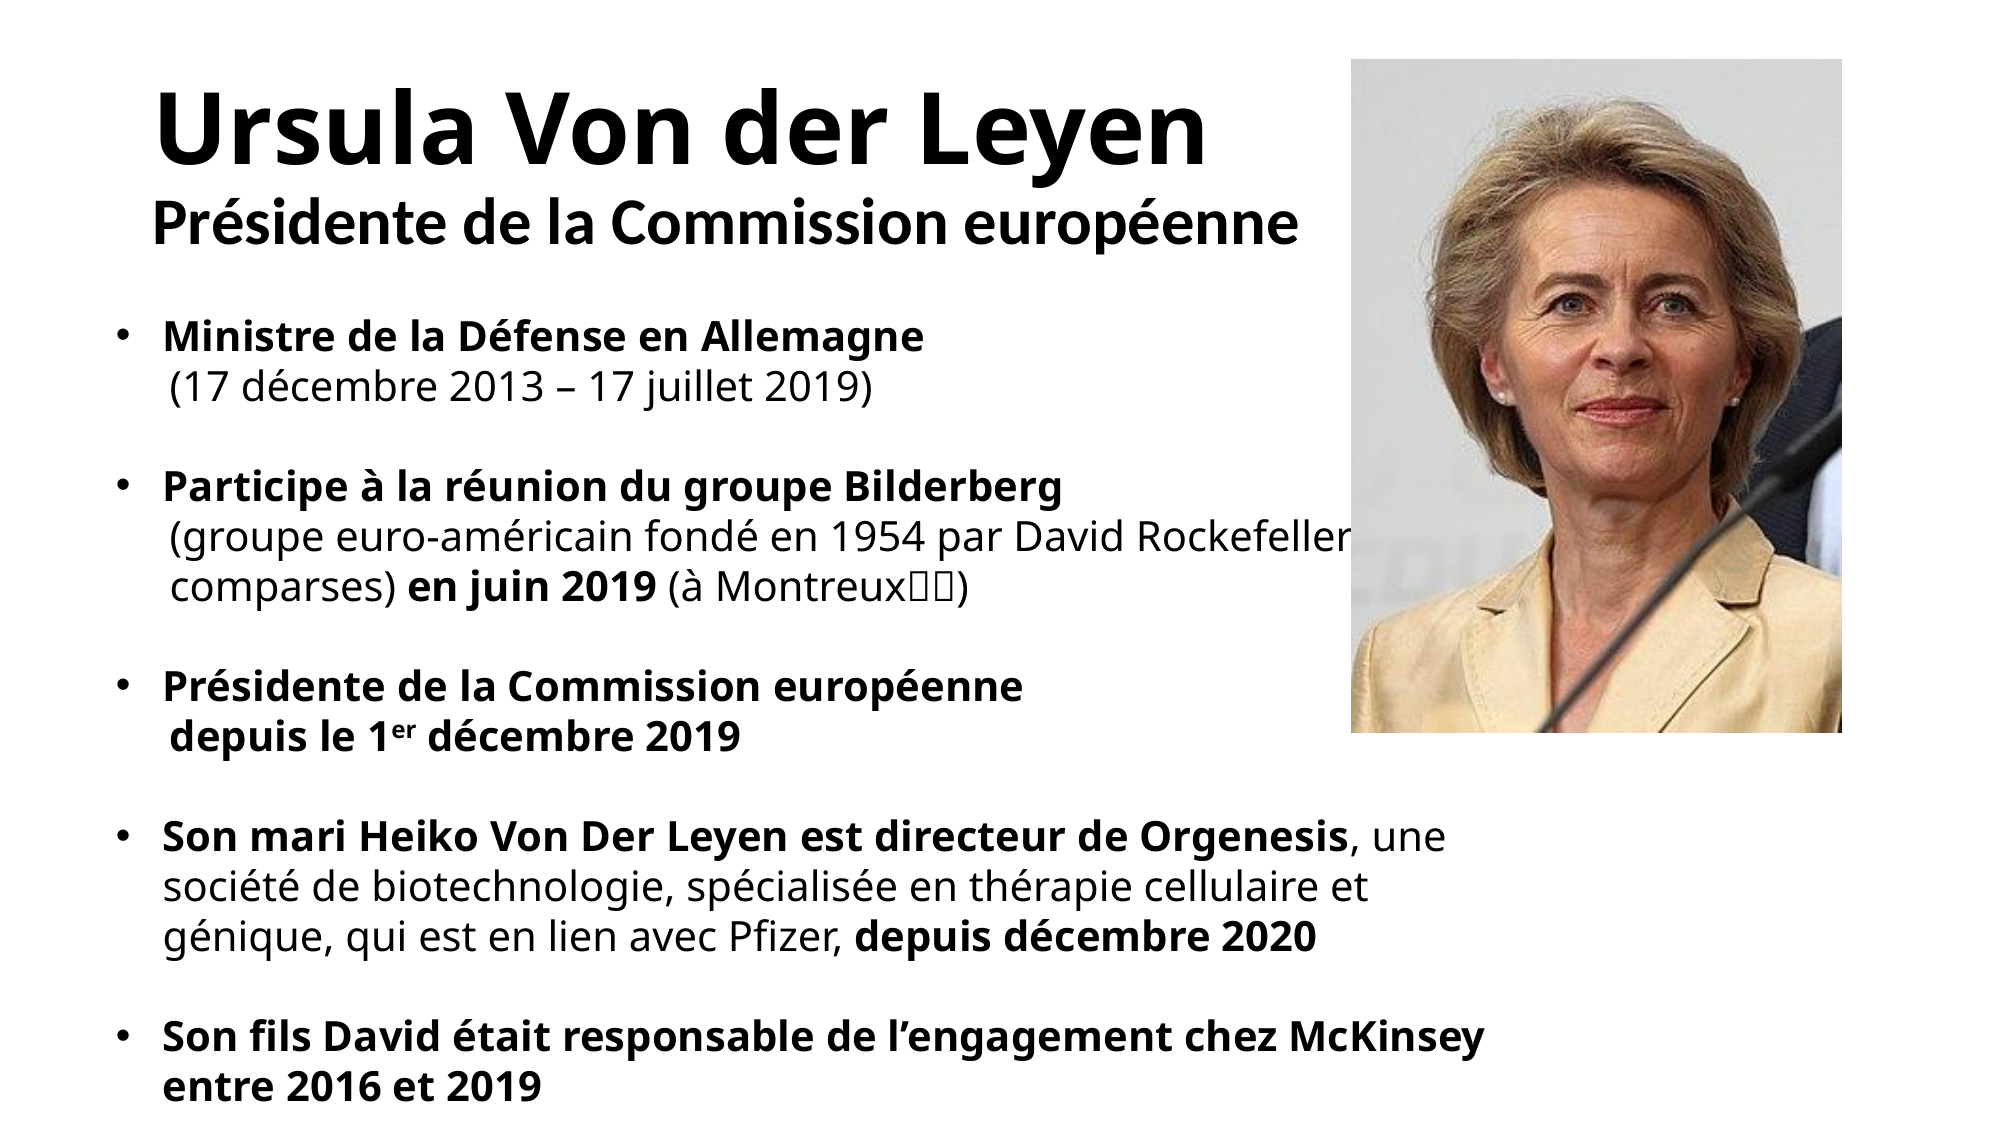

# Ursula Von der Leyen Présidente de la Commission européenne
Ministre de la Défense en Allemagne
 (17 décembre 2013 – 17 juillet 2019)
Participe à la réunion du groupe Bilderberg
 (groupe euro-américain fondé en 1954 par David Rockefeller &
 comparses) en juin 2019 (à Montreux🇨🇭)
Présidente de la Commission européenne
 depuis le 1er décembre 2019
Son mari Heiko Von Der Leyen est directeur de Orgenesis, une société de biotechnologie, spécialisée en thérapie cellulaire et génique, qui est en lien avec Pfizer, depuis décembre 2020
Son fils David était responsable de l’engagement chez McKinsey entre 2016 et 2019